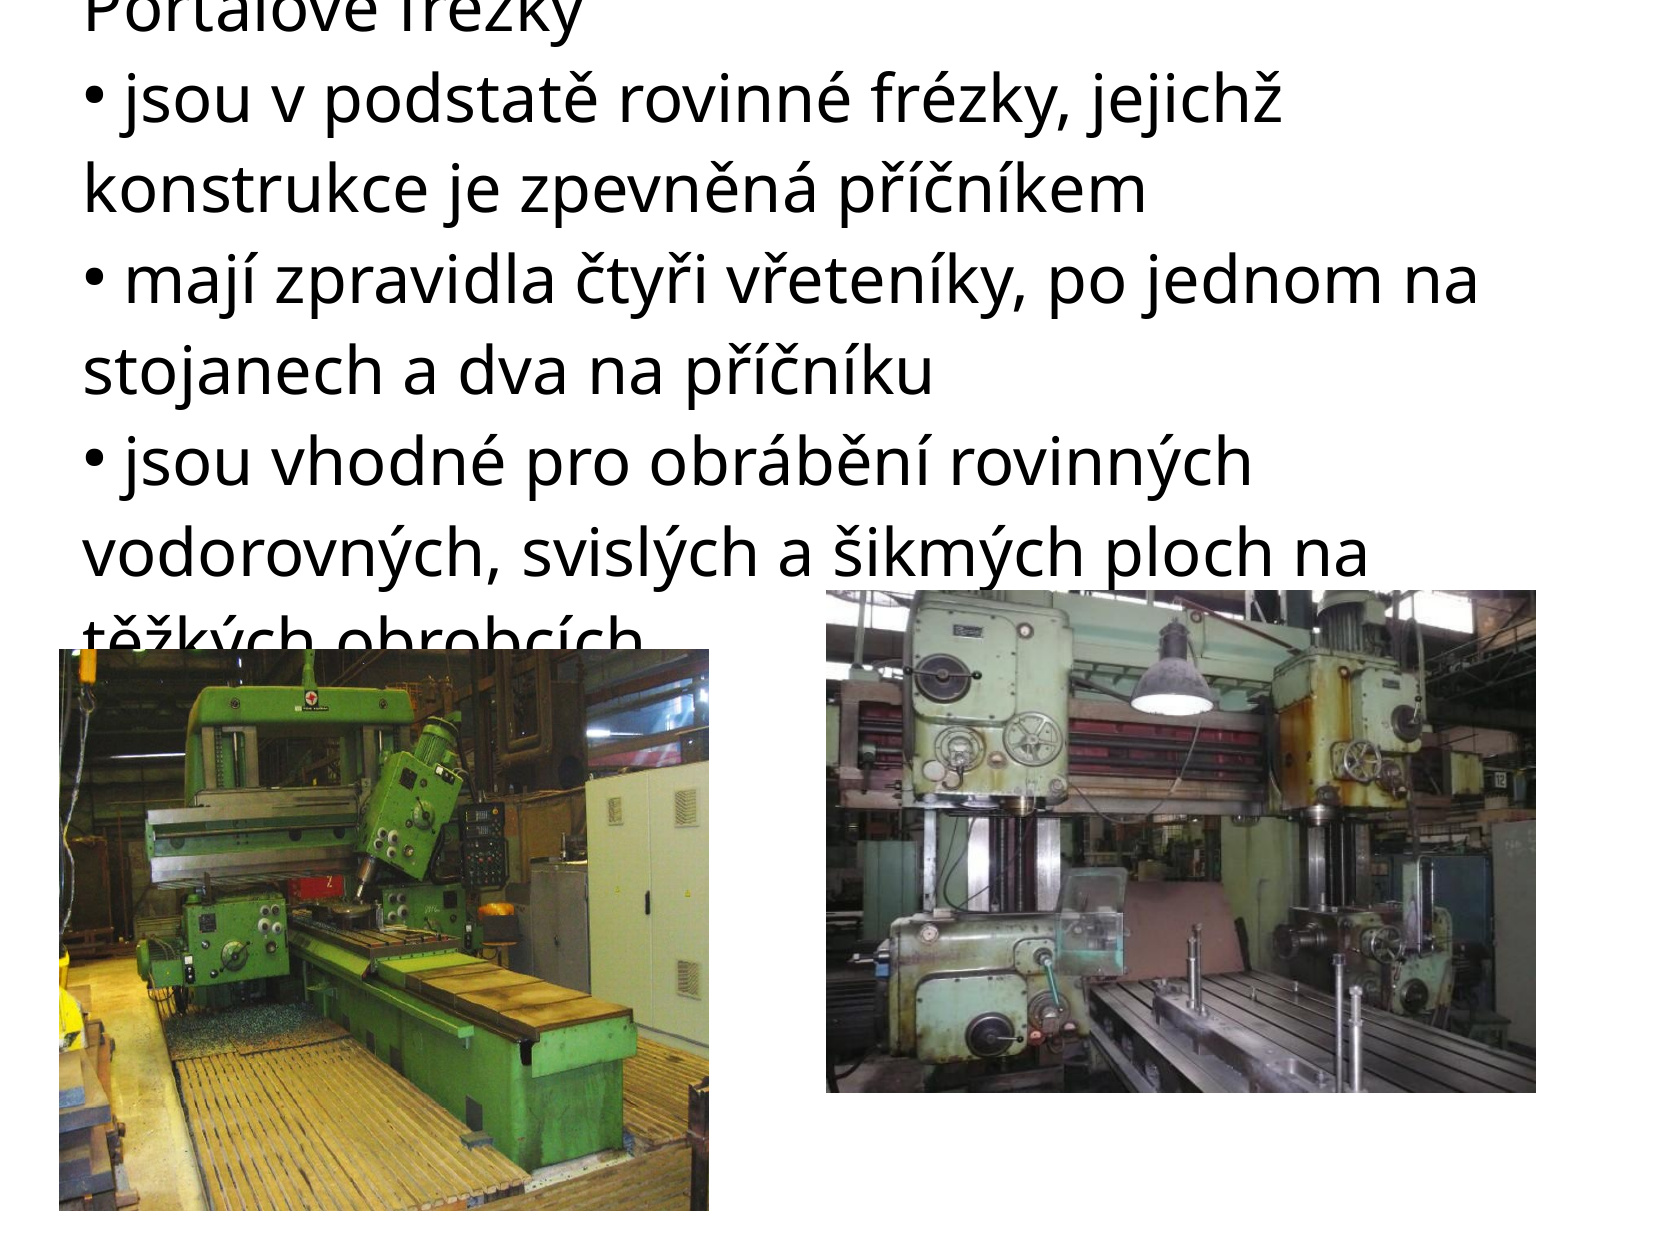

# Portálové frézky
 jsou v podstatě rovinné frézky, jejichž konstrukce je zpevněná příčníkem
 mají zpravidla čtyři vřeteníky, po jednom na stojanech a dva na příčníku
 jsou vhodné pro obrábění rovinných vodorovných, svislých a šikmých ploch na těžkých obrobcích